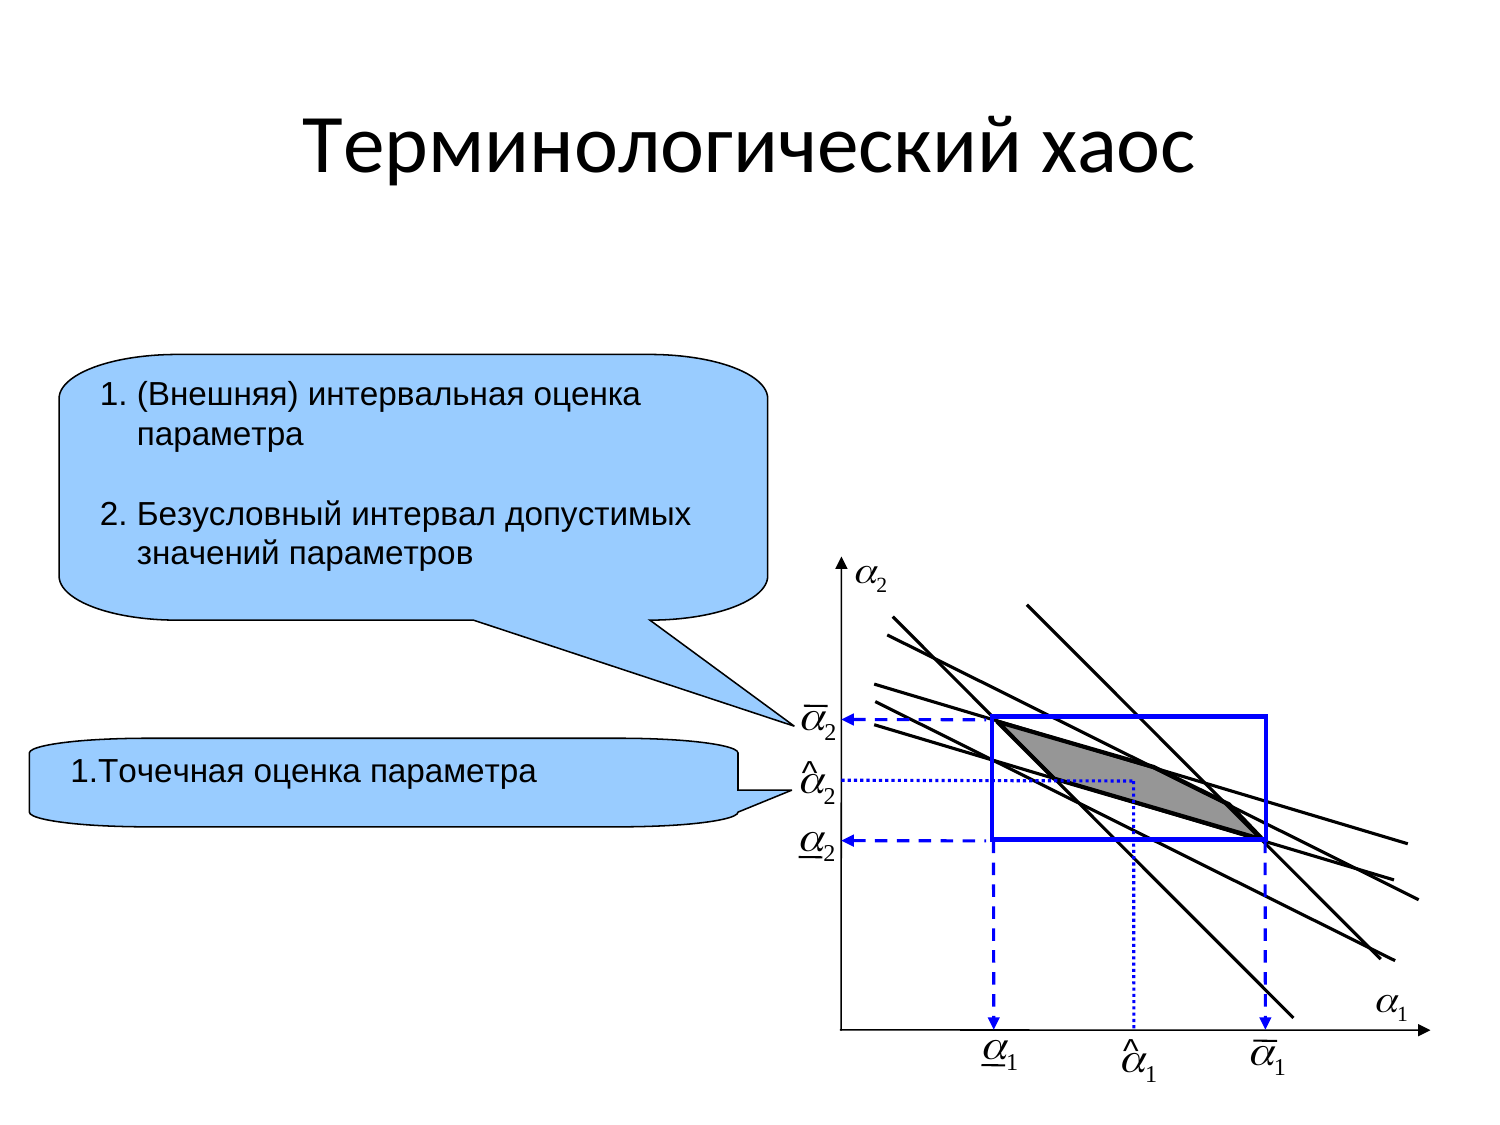

# Терминологический хаос
1. (Внешняя) интервальная оценка
 параметра
2. Безусловный интервал допустимых
 значений параметров
1
2
2
2
1
1
1.Точечная оценка параметра
^
2
^
1